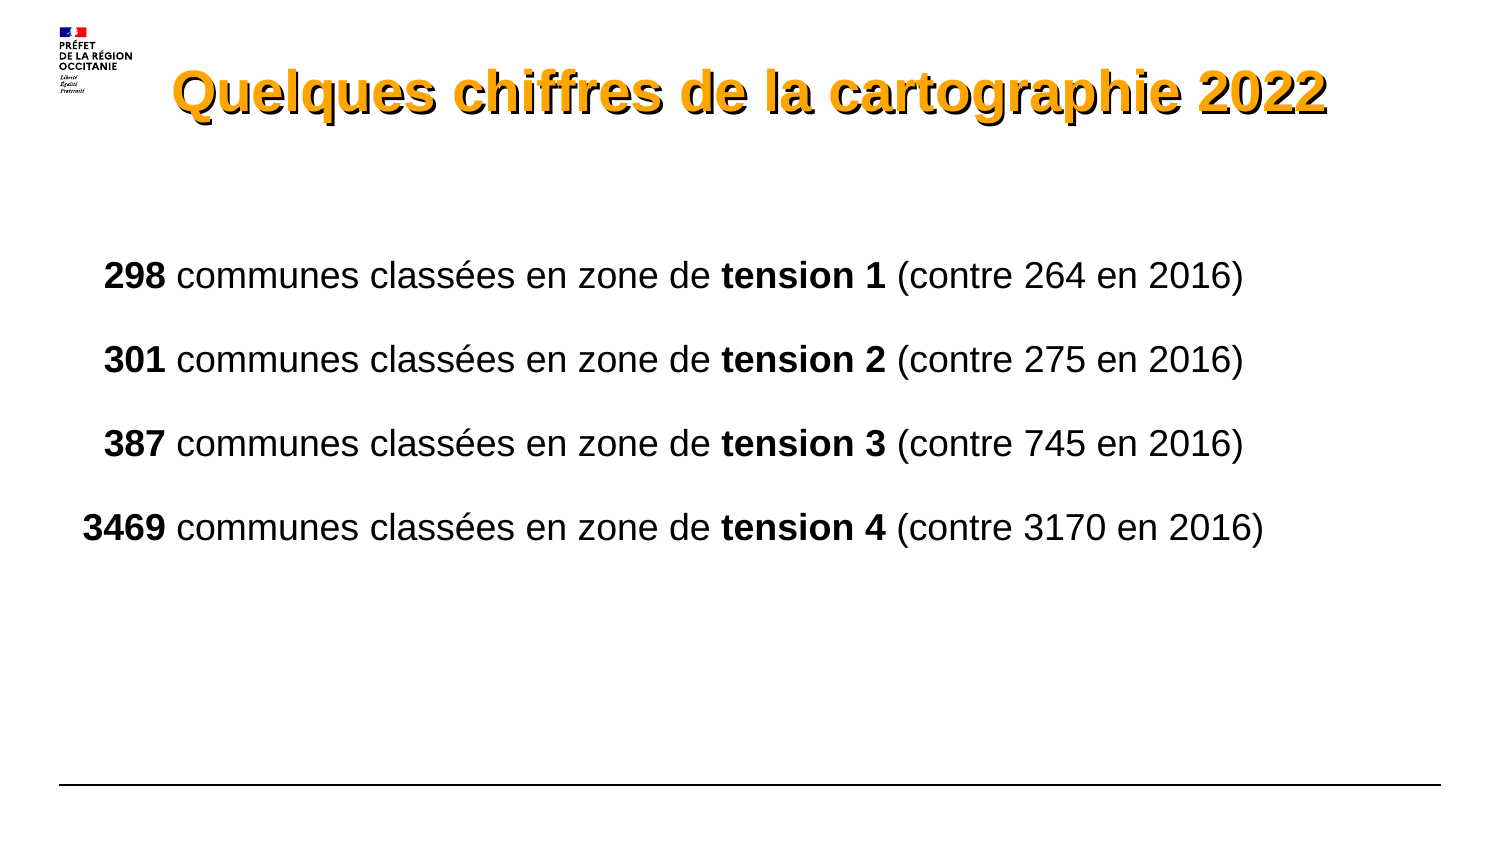

Quelques chiffres de la cartographie 2022
# 298 communes classées en zone de tension 1 (contre 264 en 2016) 301 communes classées en zone de tension 2 (contre 275 en 2016) 387 communes classées en zone de tension 3 (contre 745 en 2016) 3469 communes classées en zone de tension 4 (contre 3170 en 2016)